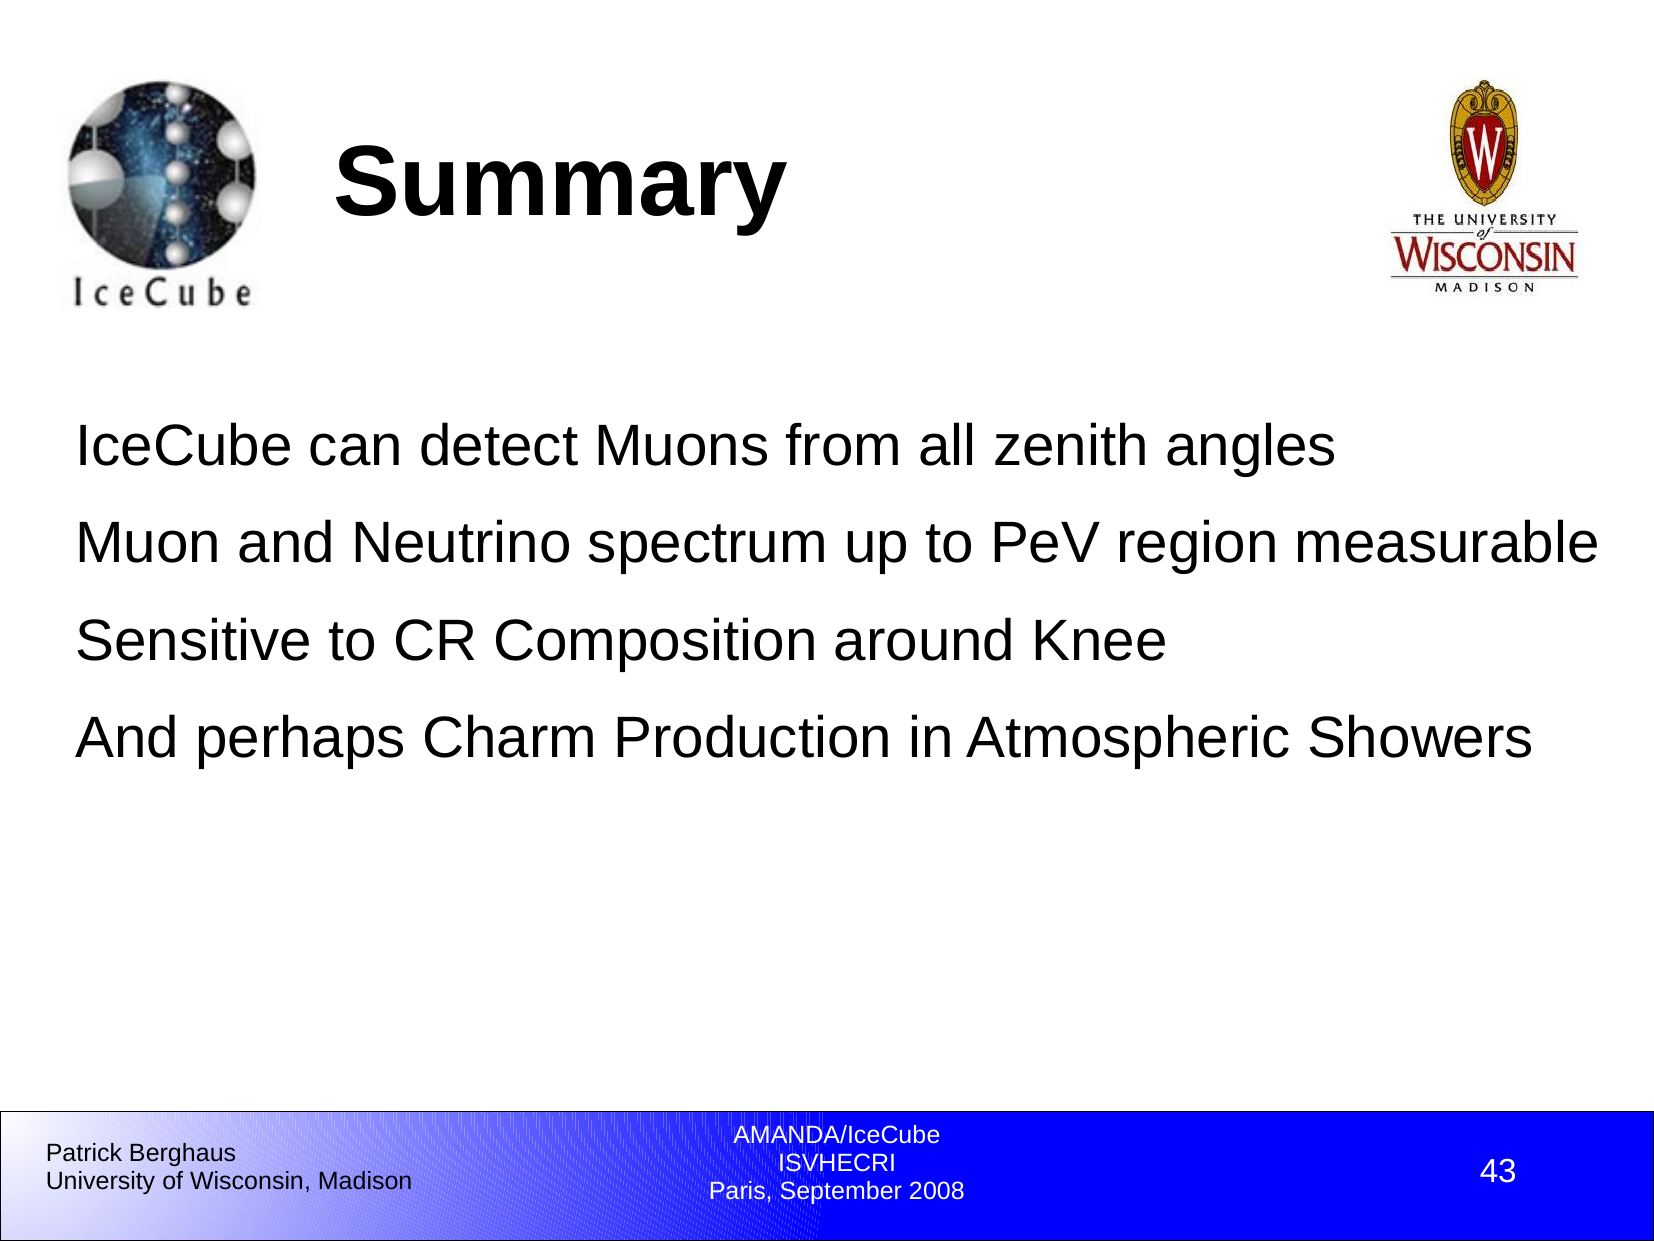

Summary
IceCube can detect Muons from all zenith angles
Muon and Neutrino spectrum up to PeV region measurable
Sensitive to CR Composition around Knee
And perhaps Charm Production in Atmospheric Showers